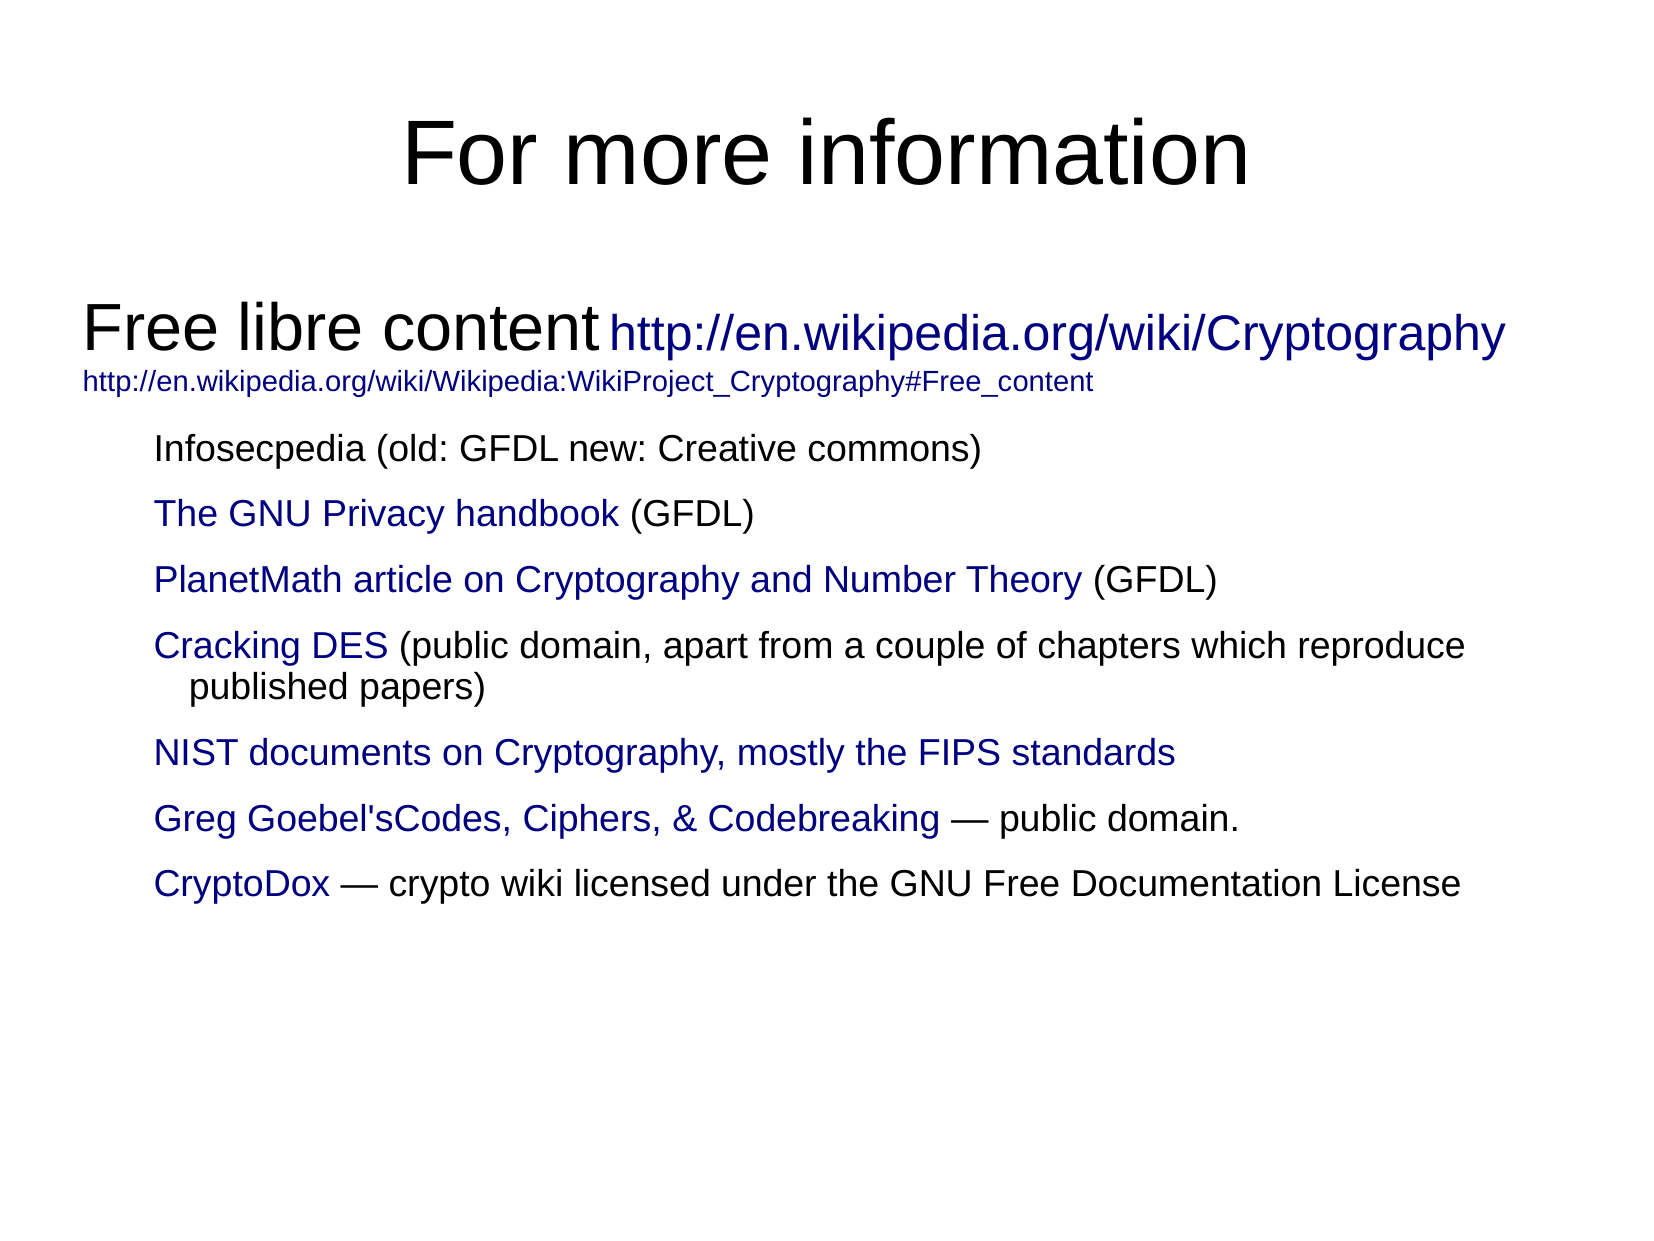

# For more information
Free libre content http://en.wikipedia.org/wiki/Cryptographyhttp://en.wikipedia.org/wiki/Wikipedia:WikiProject_Cryptography#Free_content
Infosecpedia (old: GFDL new: Creative commons)
The GNU Privacy handbook (GFDL)
PlanetMath article on Cryptography and Number Theory (GFDL)
Cracking DES (public domain, apart from a couple of chapters which reproduce published papers)
NIST documents on Cryptography, mostly the FIPS standards
Greg Goebel'sCodes, Ciphers, & Codebreaking — public domain.
CryptoDox — crypto wiki licensed under the GNU Free Documentation License